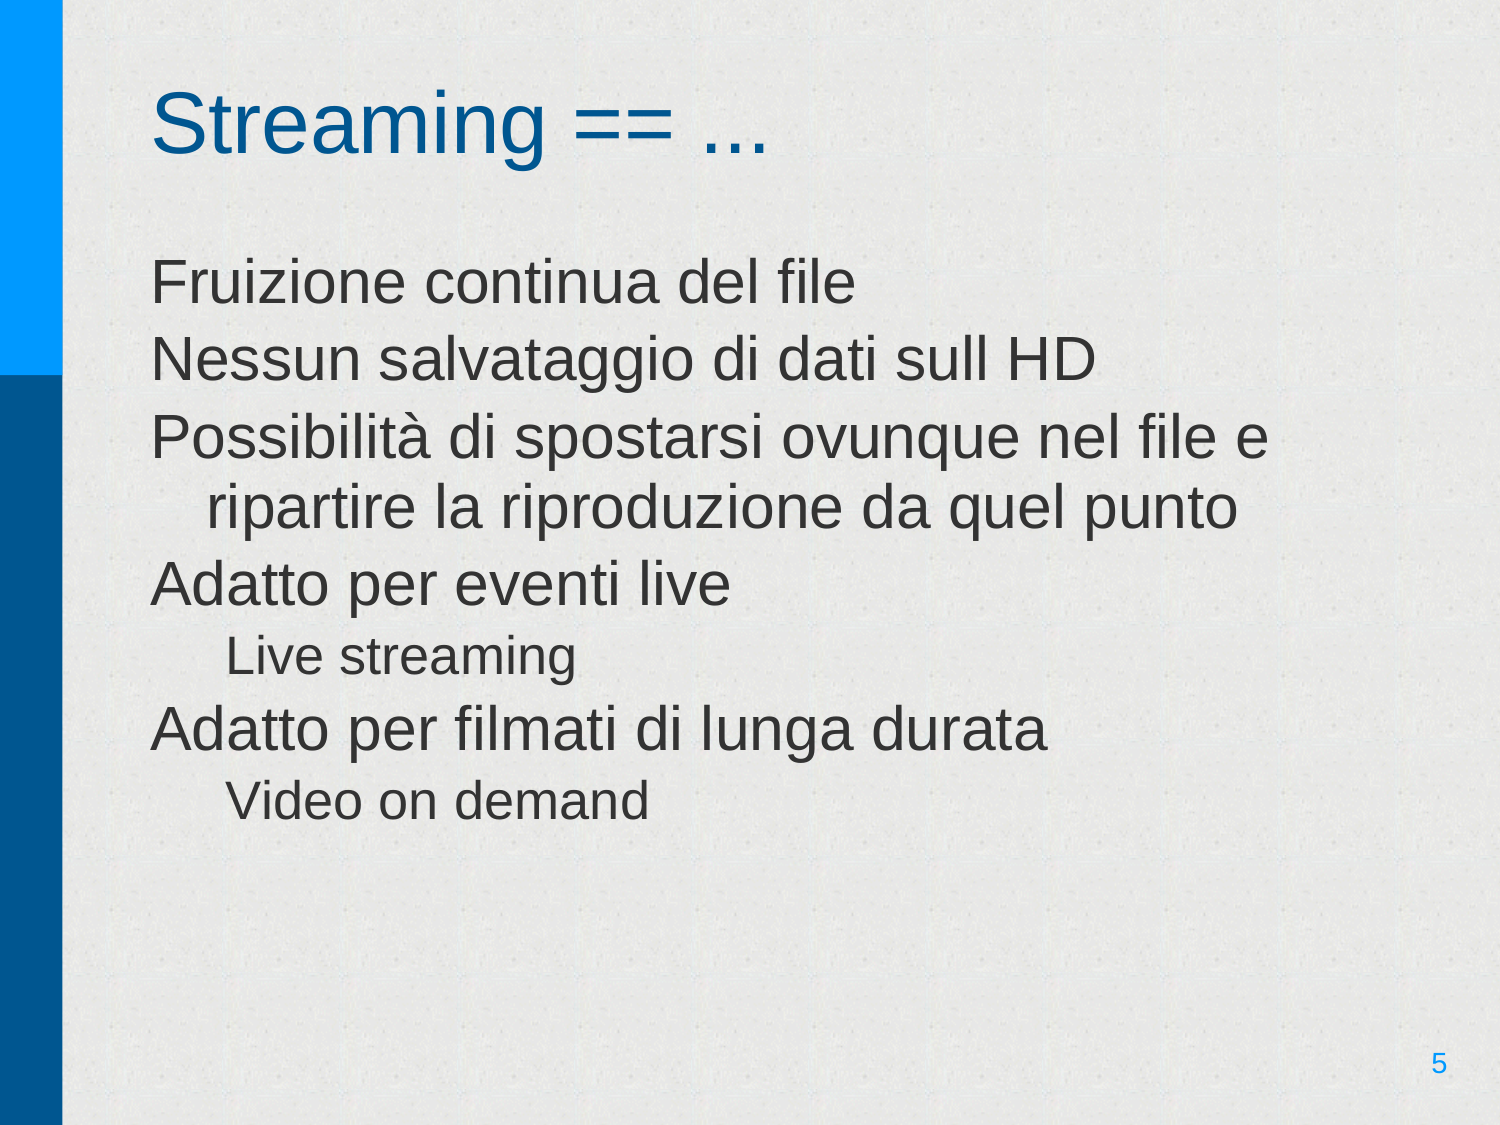

# Streaming == ...
Fruizione continua del file
Nessun salvataggio di dati sull HD
Possibilità di spostarsi ovunque nel file e ripartire la riproduzione da quel punto
Adatto per eventi live
Live streaming
Adatto per filmati di lunga durata
Video on demand
5